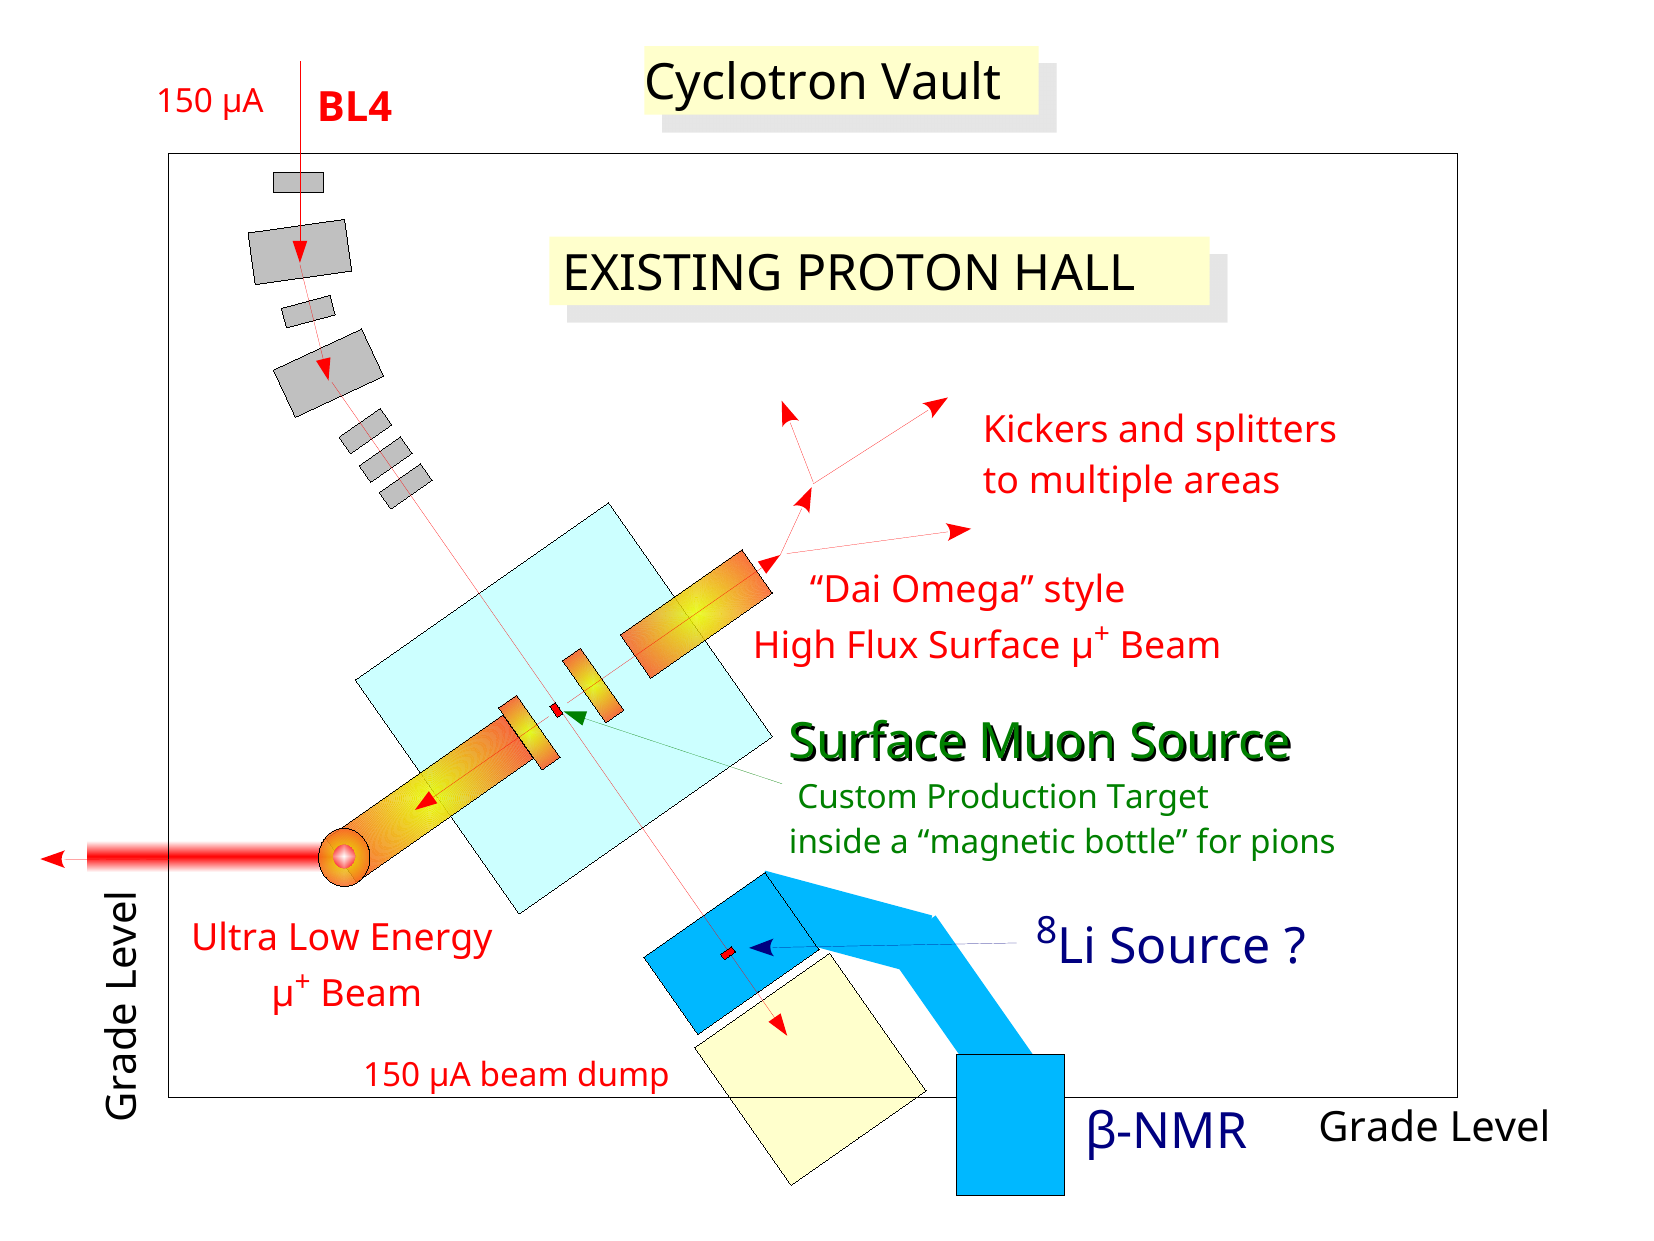

Cyclotron Vault
BL4
150 µA
 EXISTING PROTON HALL
Kickers and splitters
to multiple areas
“Dai Omega” style
High Flux Surface µ+ Beam
Surface Muon Source
 Custom Production Target
inside a “magnetic bottle” for pions
8Li Source ?
Ultra Low Energy
µ+ Beam
Grade Level
150 µA beam dump
β-NMR
Grade Level